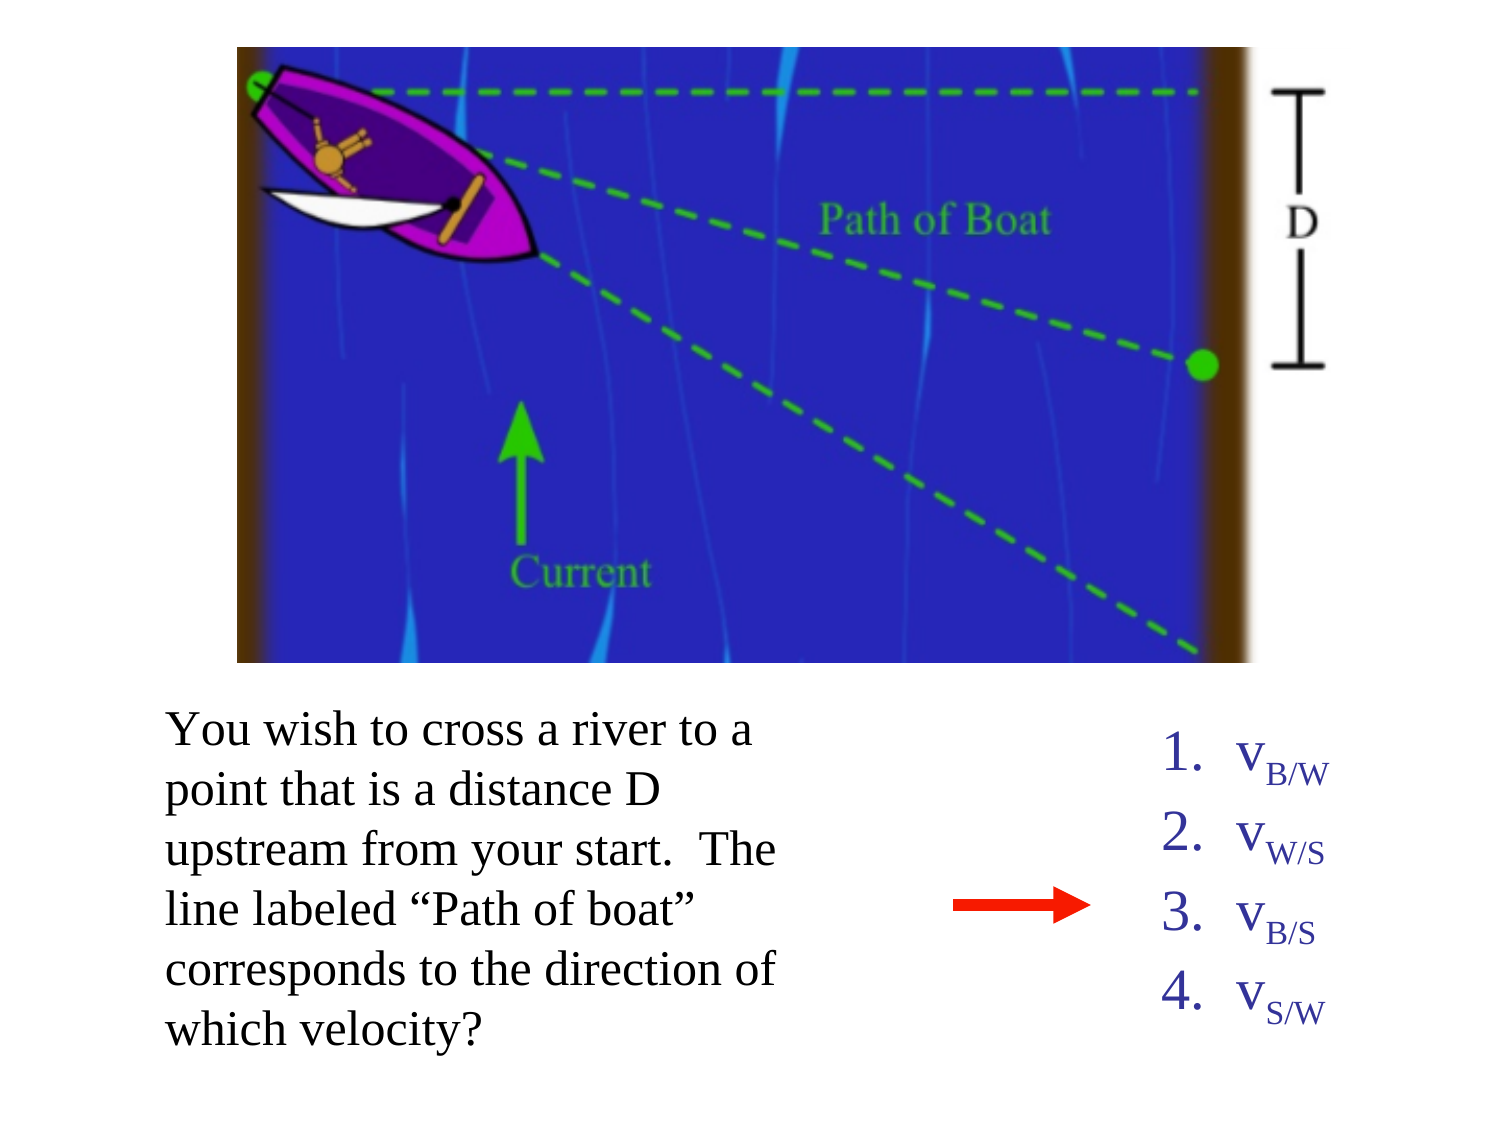

You wish to cross a river to a point that is a distance D upstream from your start. The line labeled “Path of boat” corresponds to the direction of which velocity?
vB/W
vW/S
vB/S
vS/W